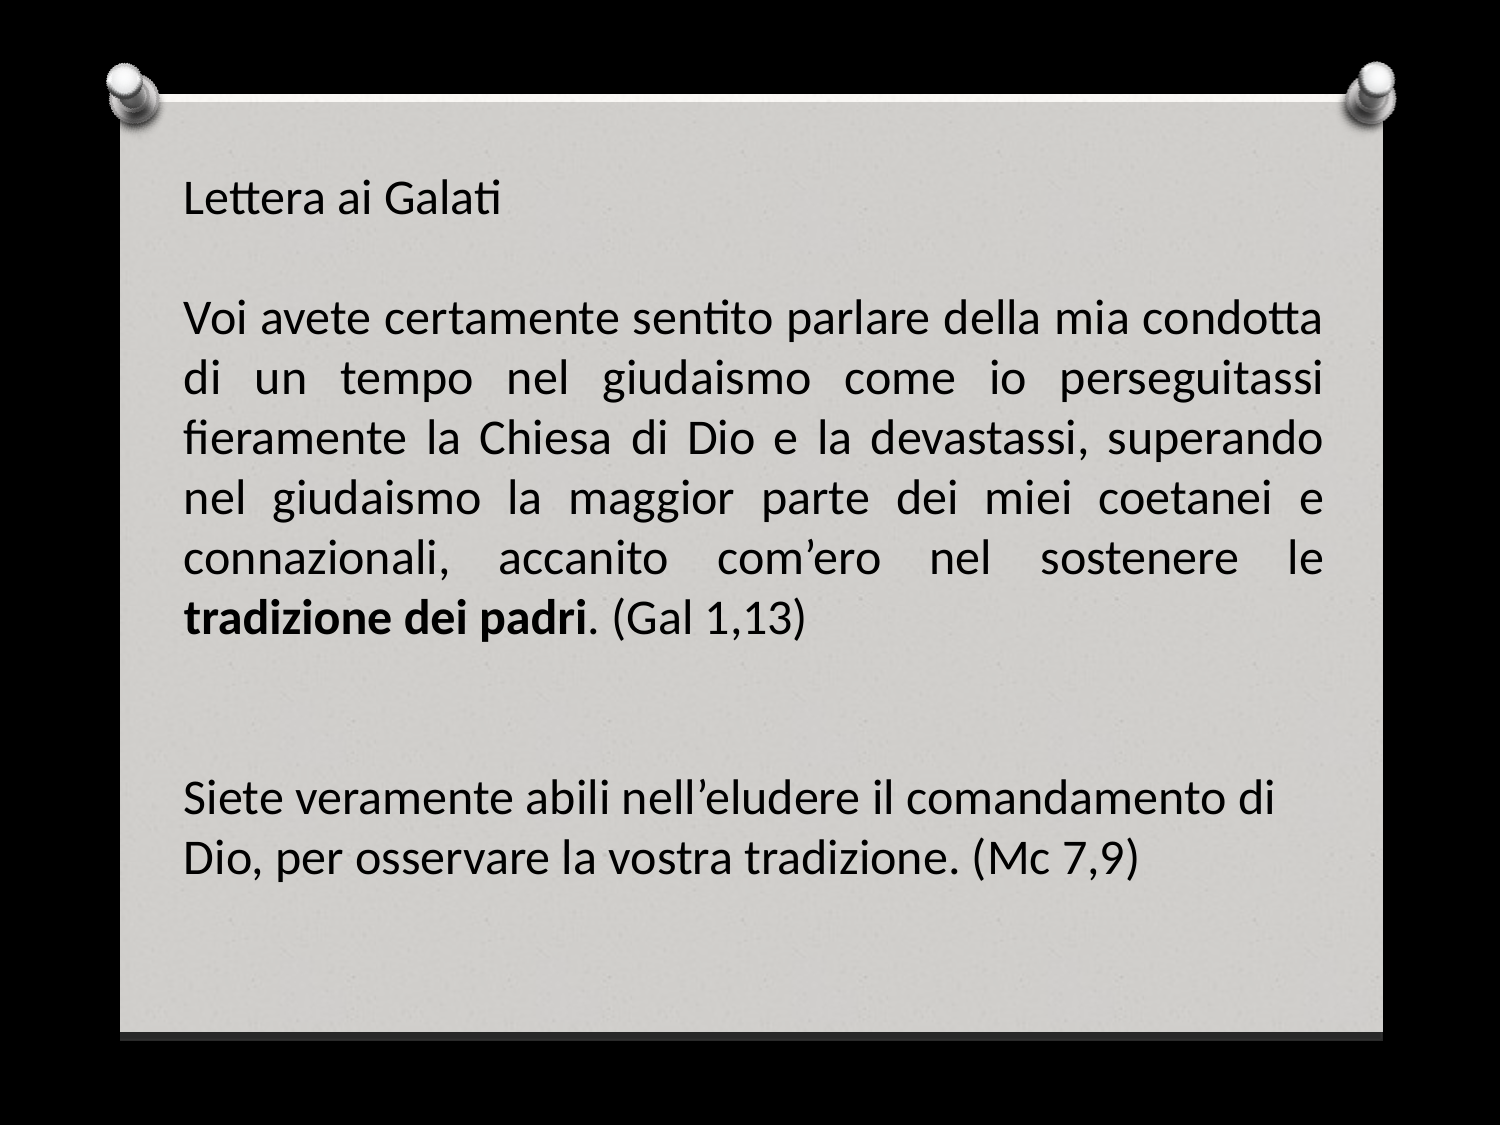

Lettera ai Galati
Voi avete certamente sentito parlare della mia condotta di un tempo nel giudaismo come io perseguitassi fieramente la Chiesa di Dio e la devastassi, superando nel giudaismo la maggior parte dei miei coetanei e connazionali, accanito com’ero nel sostenere le tradizione dei padri. (Gal 1,13)
Siete veramente abili nell’eludere il comandamento di Dio, per osservare la vostra tradizione. (Mc 7,9)